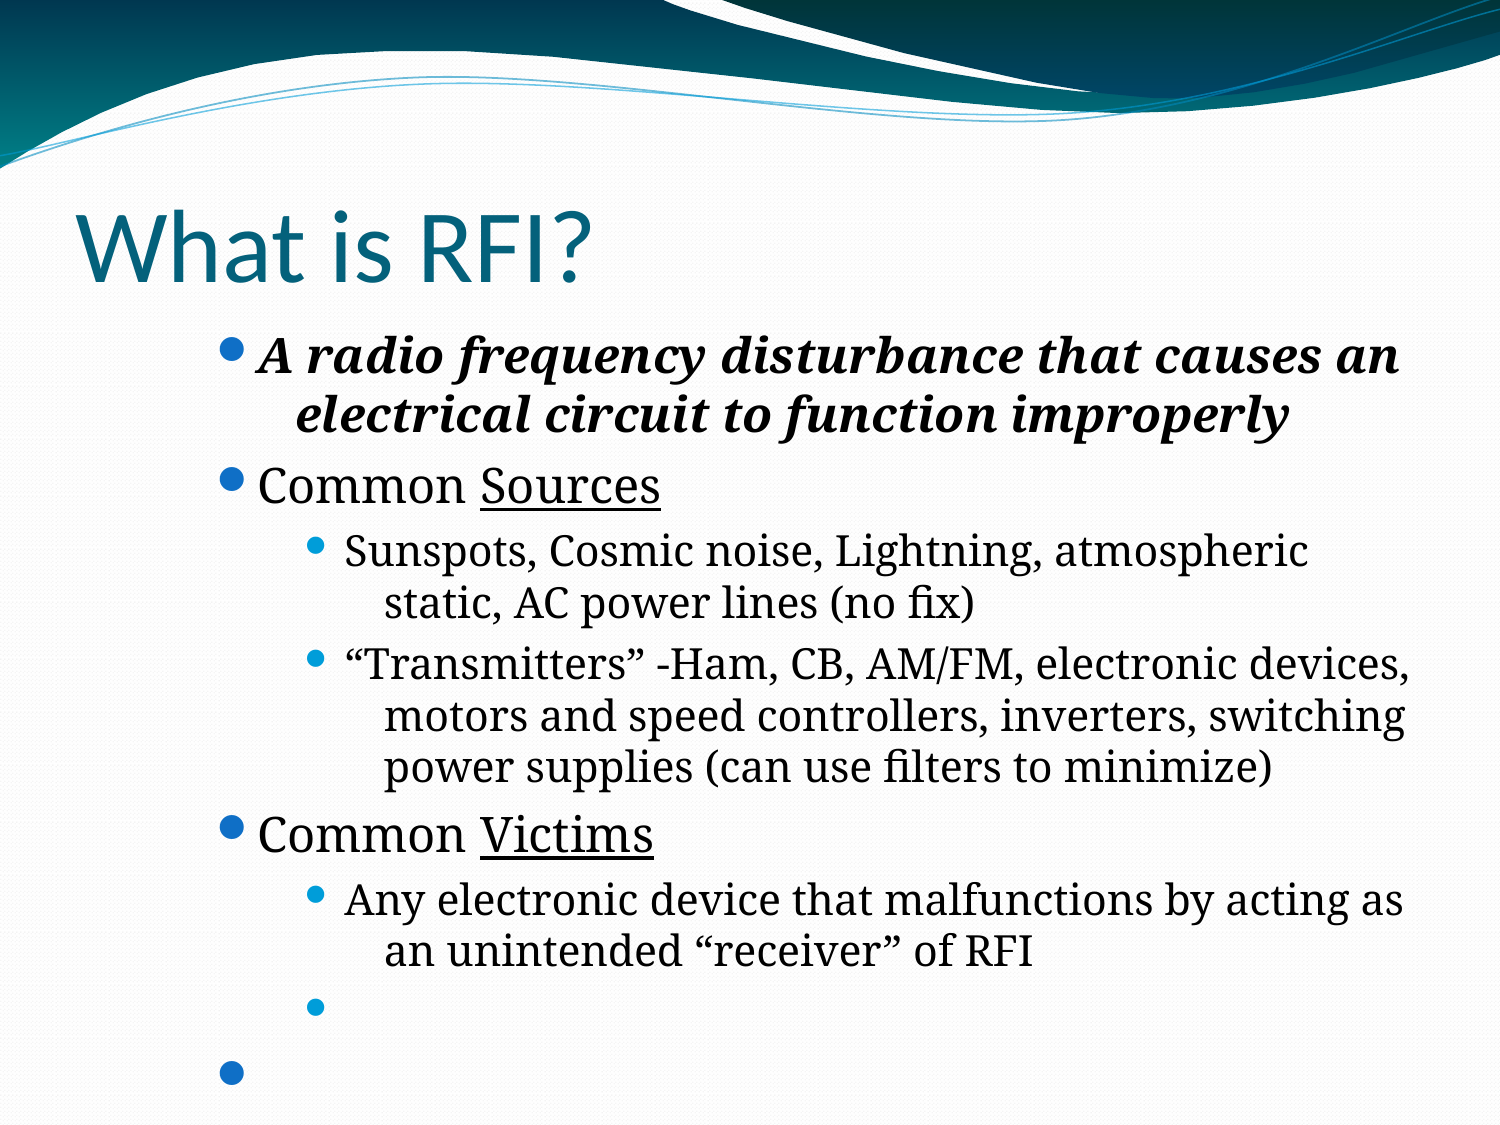

# What is RFI?
A radio frequency disturbance that causes an electrical circuit to function improperly
Common Sources
Sunspots, Cosmic noise, Lightning, atmospheric static, AC power lines (no fix)
“Transmitters” -Ham, CB, AM/FM, electronic devices, motors and speed controllers, inverters, switching power supplies (can use filters to minimize)
Common Victims
Any electronic device that malfunctions by acting as an unintended “receiver” of RFI